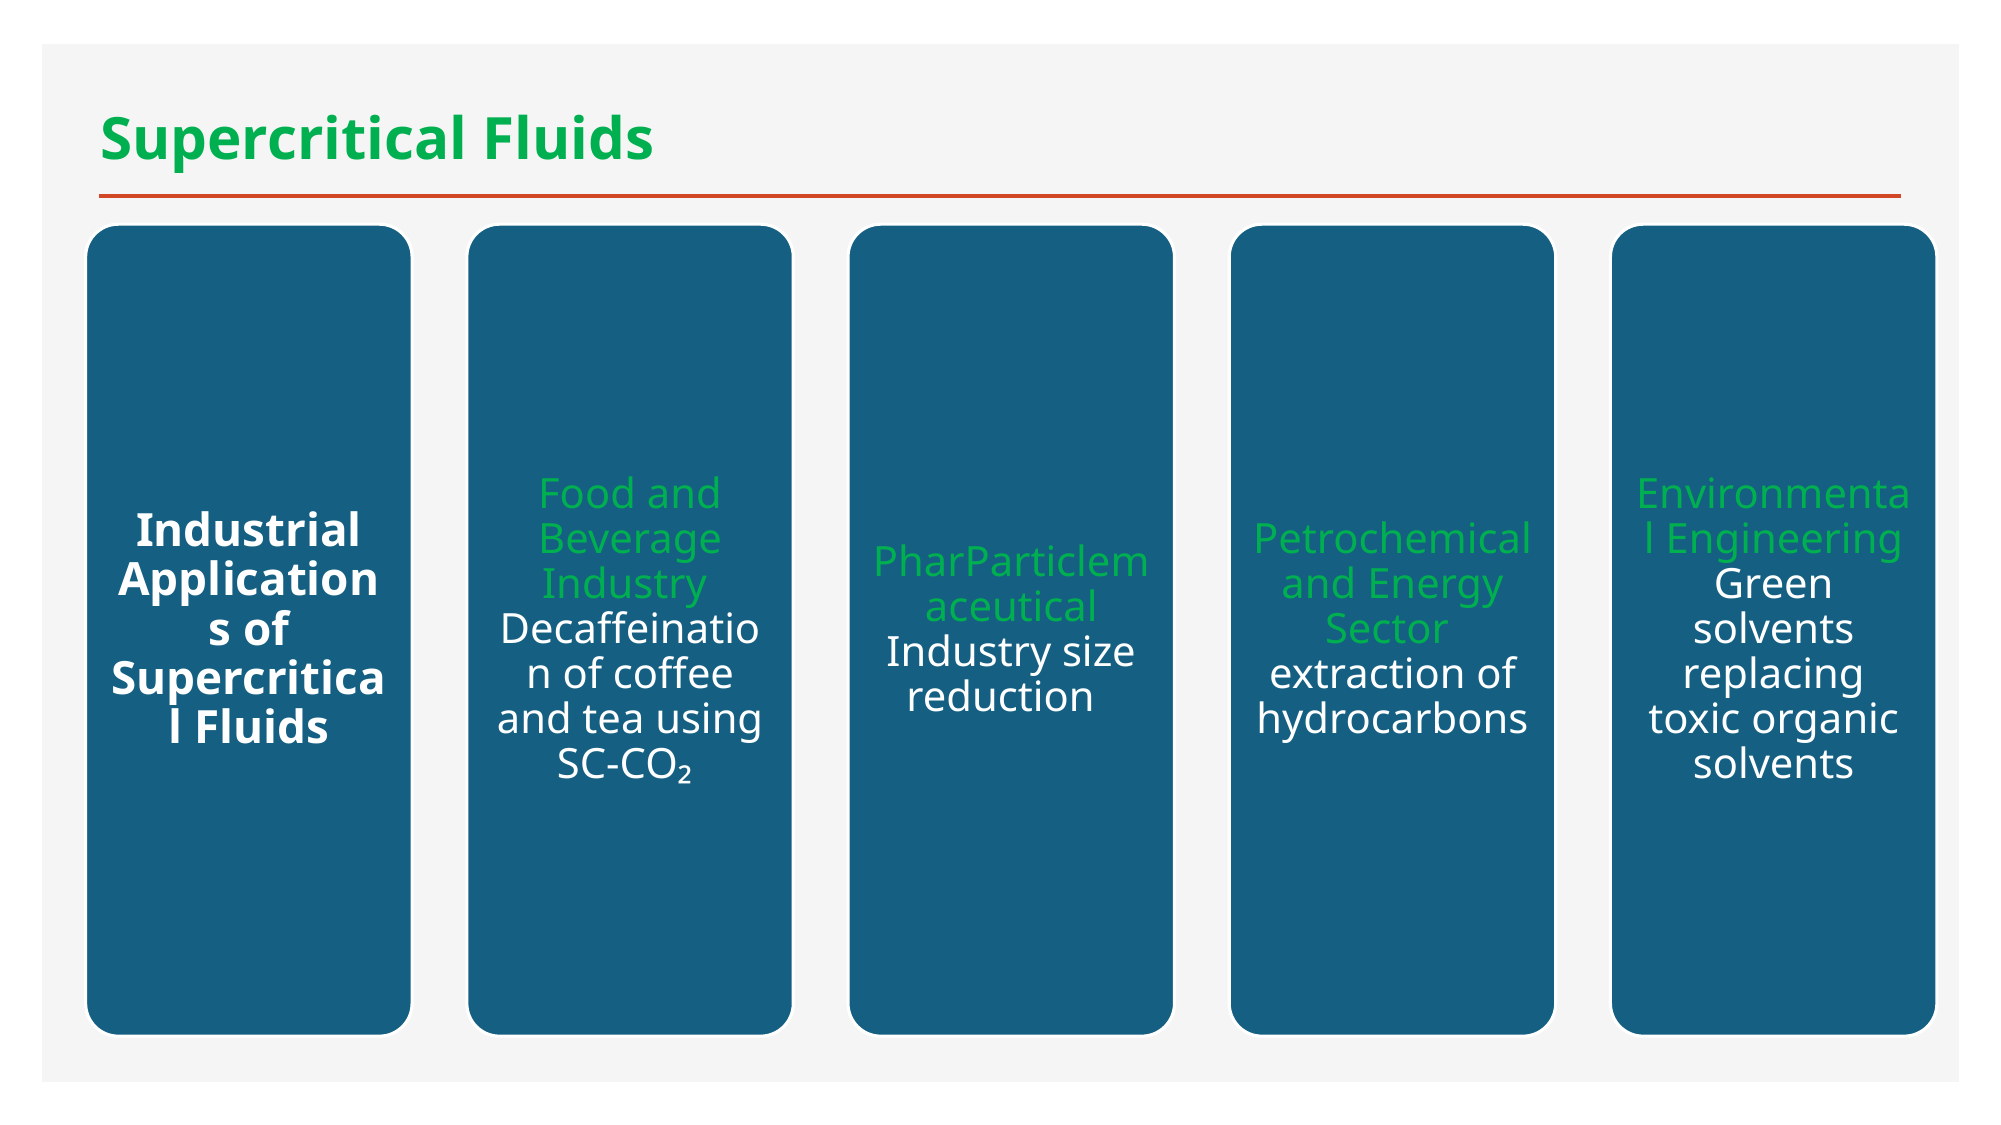

# Supercritical Fluids
Industrial Applications of Supercritical Fluids
Food and Beverage Industry Decaffeination of coffee and tea using SC-CO₂
PharParticlemaceutical Industry size reduction
Petrochemical and Energy Sector extraction of hydrocarbons
Environmental Engineering Green solvents replacing toxic organic solvents